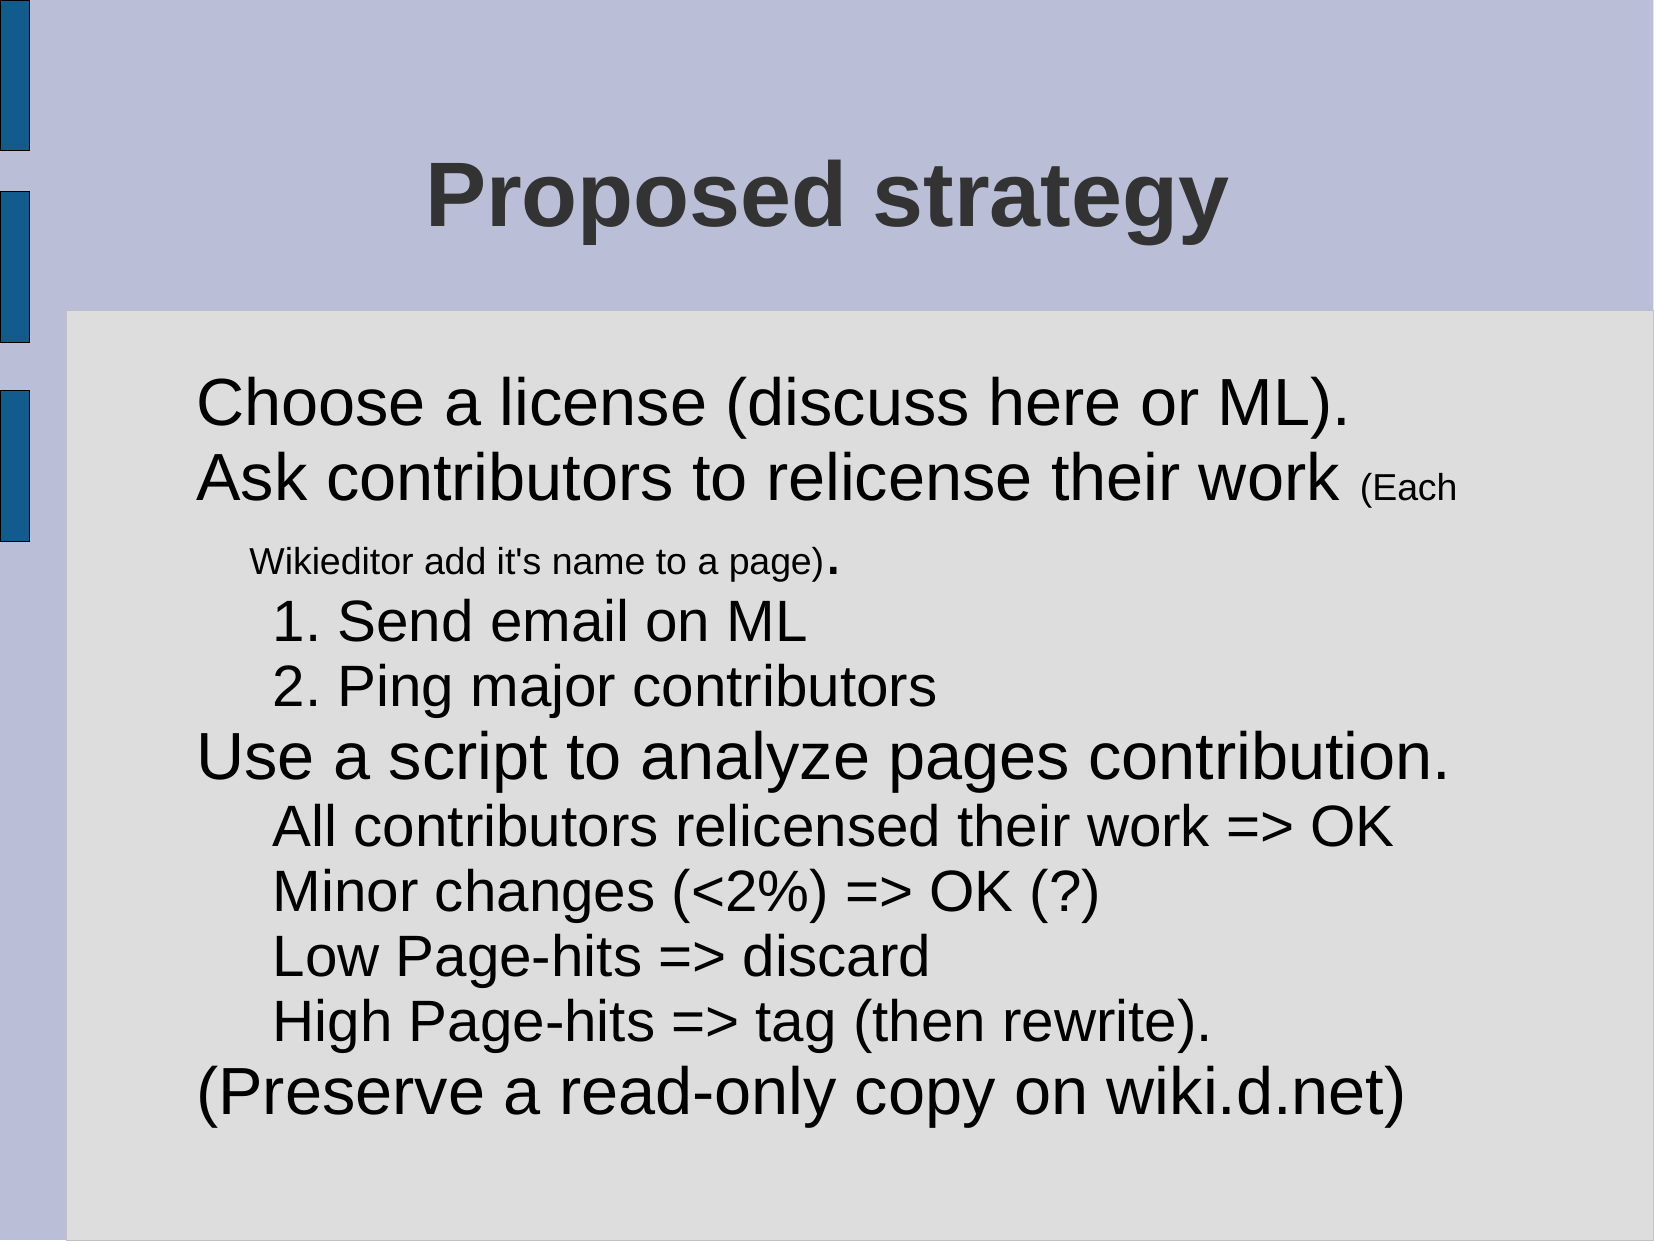

# Proposed strategy
Choose a license (discuss here or ML).
Ask contributors to relicense their work (Each Wikieditor add it's name to a page).
1. Send email on ML
2. Ping major contributors
Use a script to analyze pages contribution.
All contributors relicensed their work => OK
Minor changes (<2%) => OK (?)
Low Page-hits => discard
High Page-hits => tag (then rewrite).
(Preserve a read-only copy on wiki.d.net)